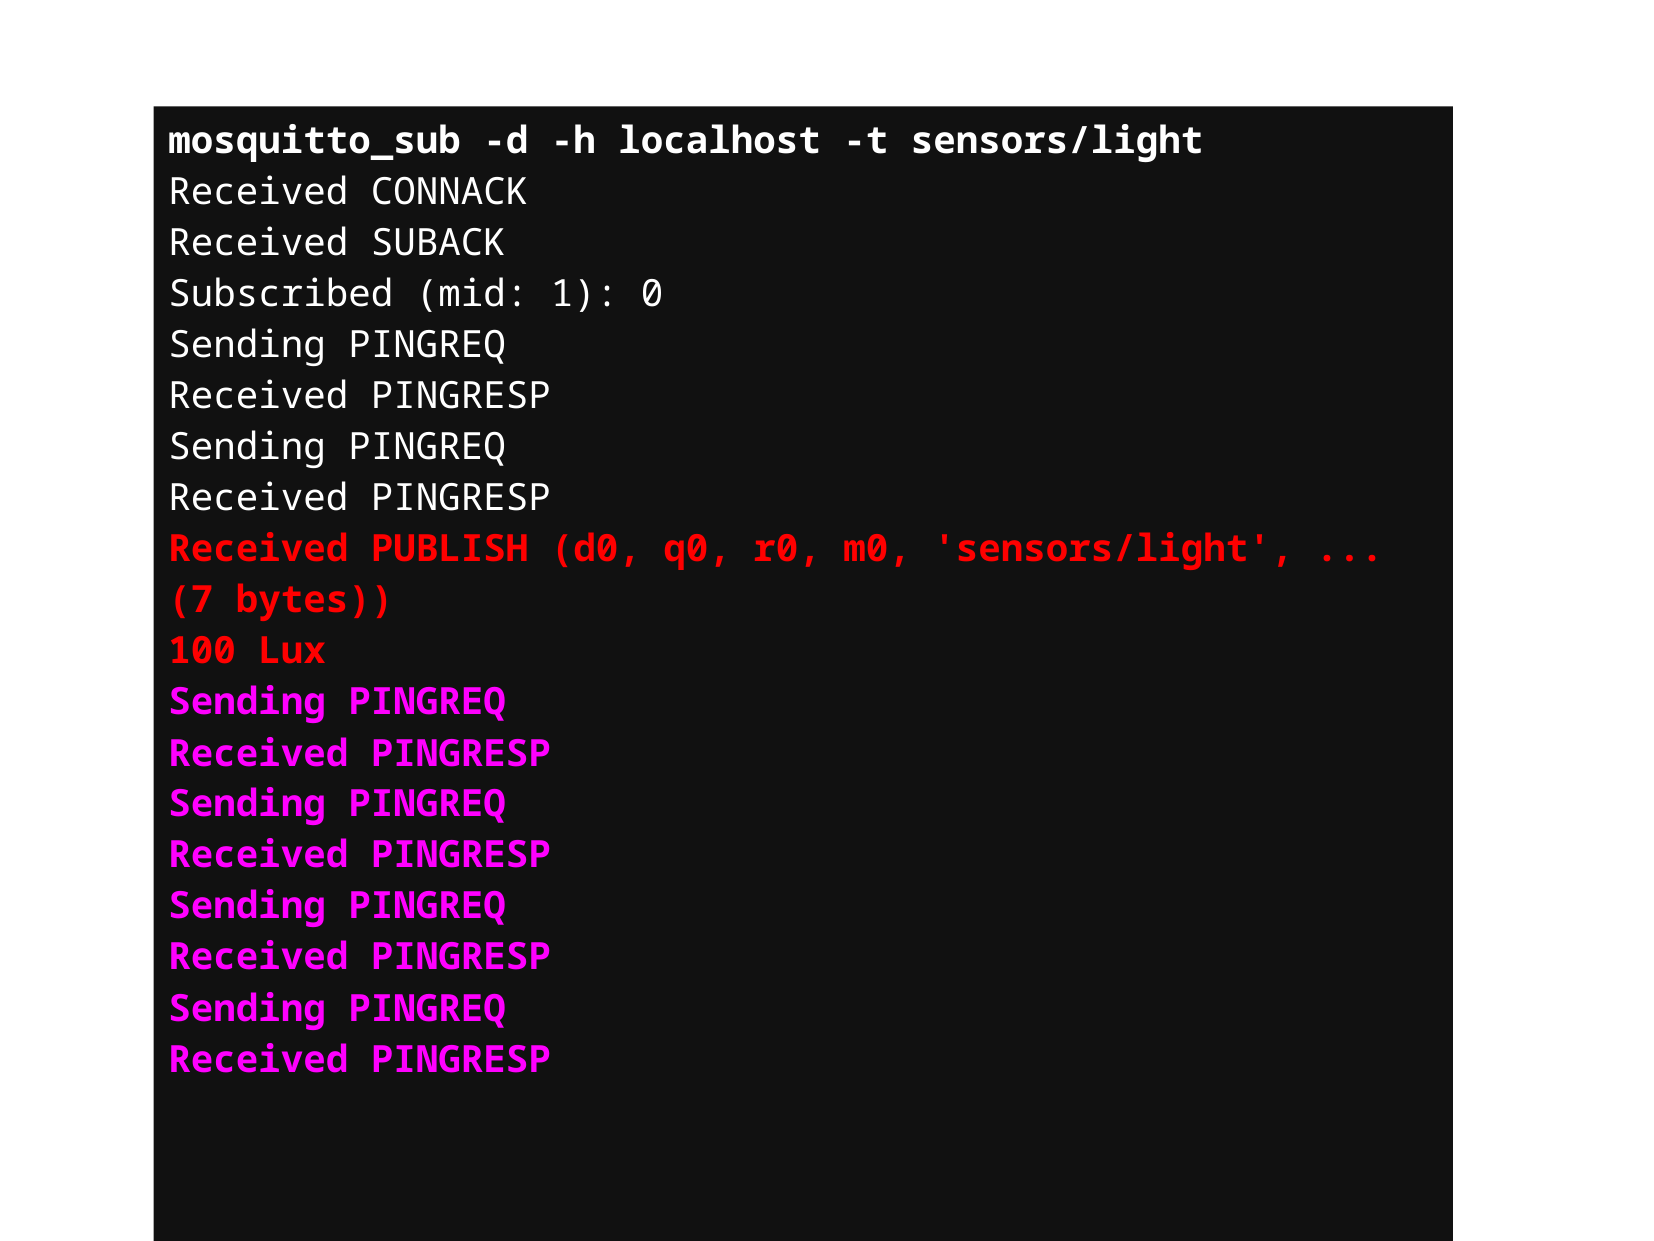

mosquitto_sub -d -h localhost -t sensors/light
Received CONNACK
Received SUBACK
Subscribed (mid: 1): 0
Sending PINGREQ
Received PINGRESP
Sending PINGREQ
Received PINGRESP
Received PUBLISH (d0, q0, r0, m0, 'sensors/light', ... (7 bytes))
100 Lux
Sending PINGREQ
Received PINGRESP
Sending PINGREQ
Received PINGRESP
Sending PINGREQ
Received PINGRESP
Sending PINGREQ
Received PINGRESP